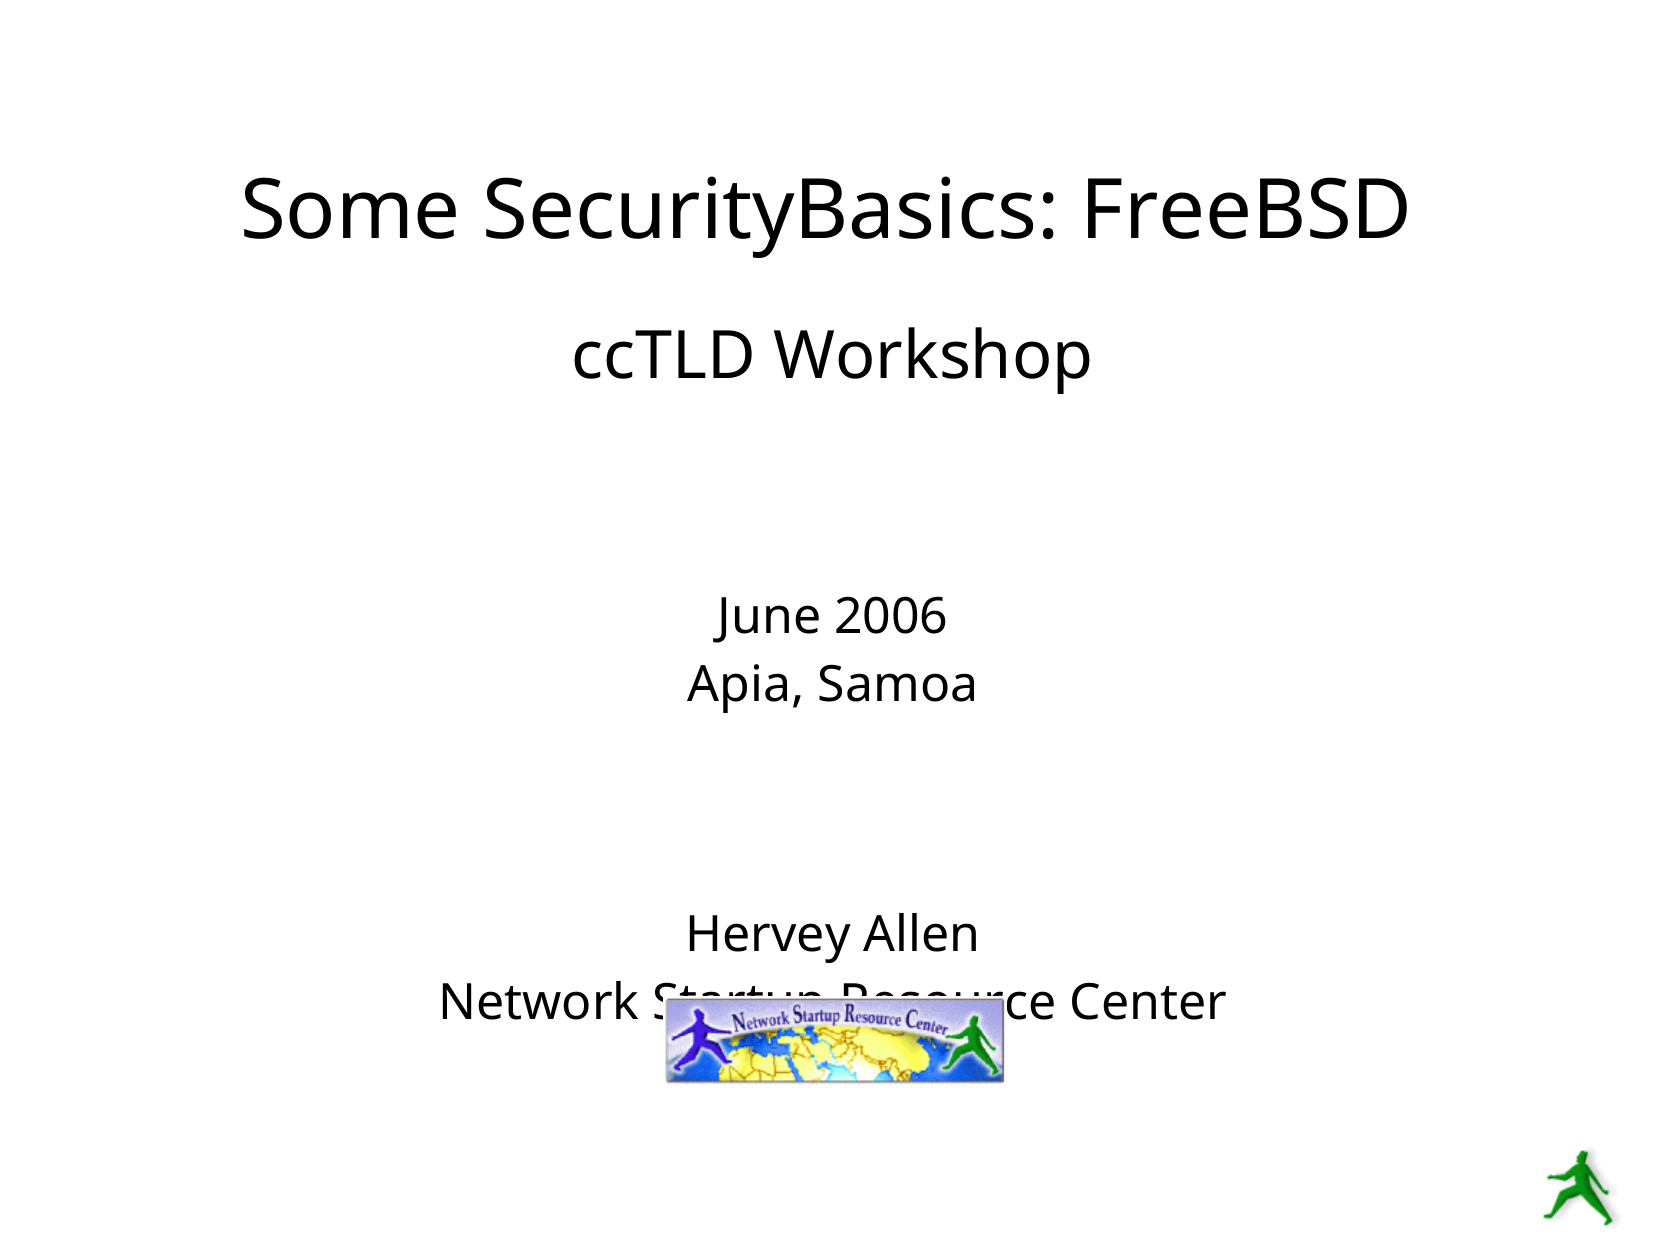

# Some SecurityBasics: FreeBSD
ccTLD Workshop
June 2006
Apia, Samoa
Hervey Allen
Network Startup Resource Center